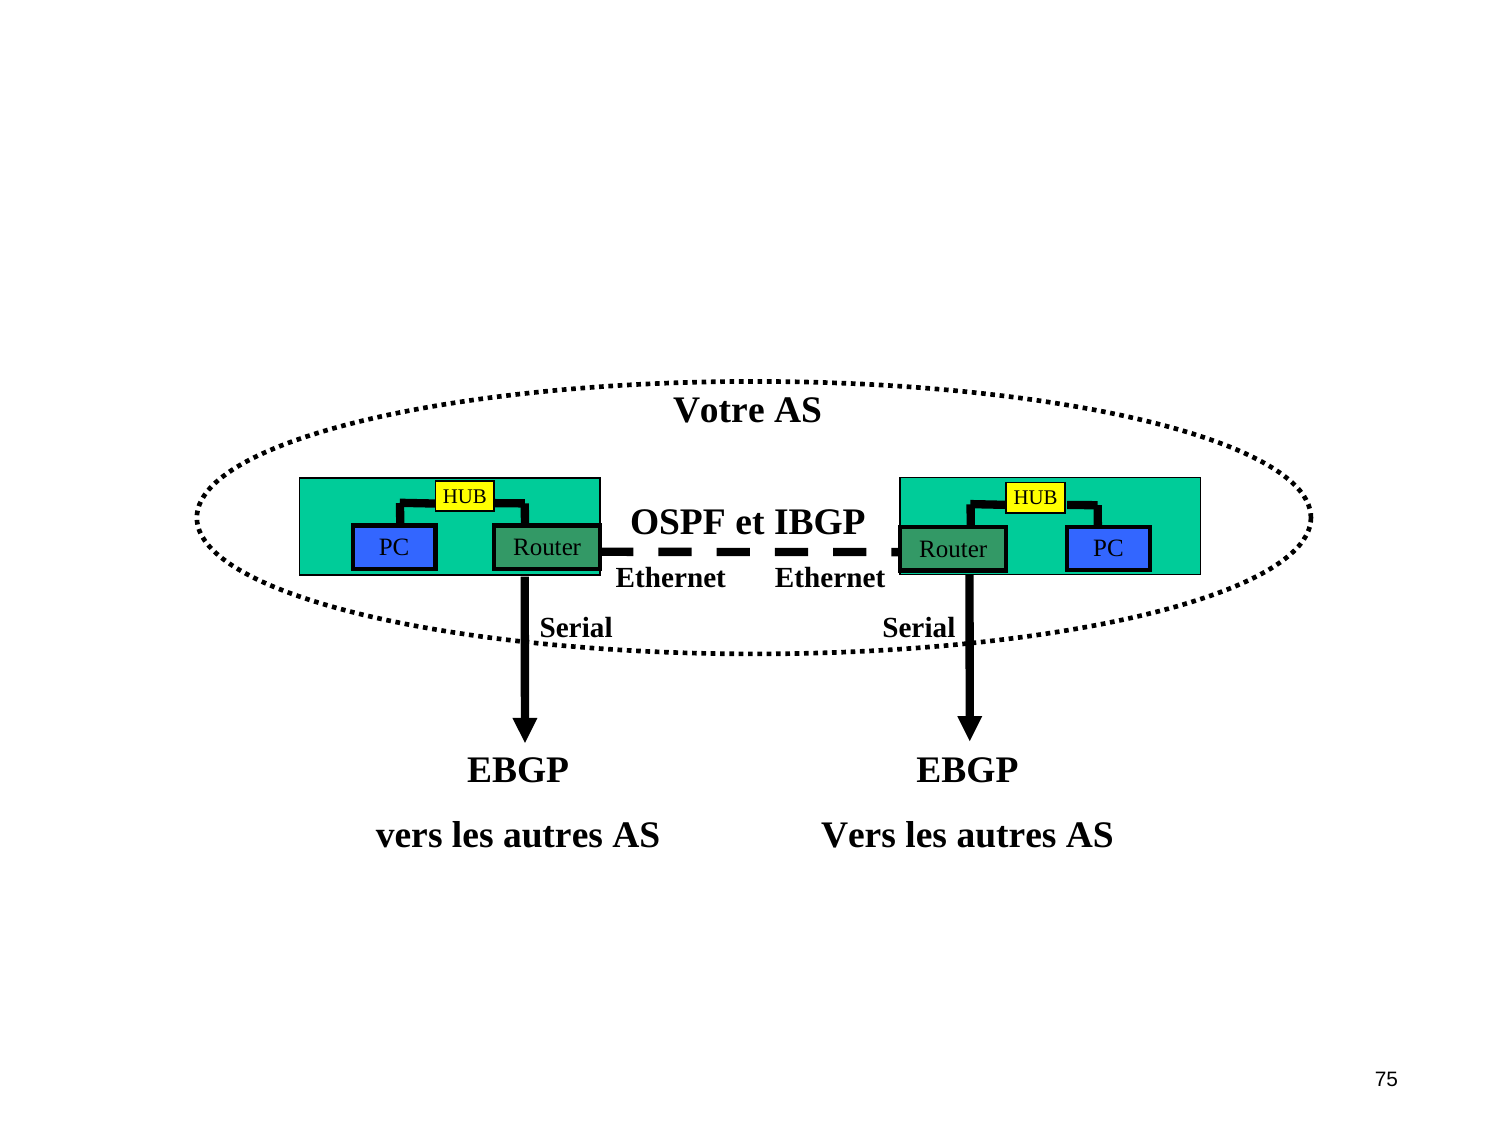

Votre AS
HUB
HUB
OSPF et IBGP
PC
Router
PC
Router
Ethernet
Ethernet
Serial
Serial
EBGP
vers les autres AS
EBGP
Vers les autres AS